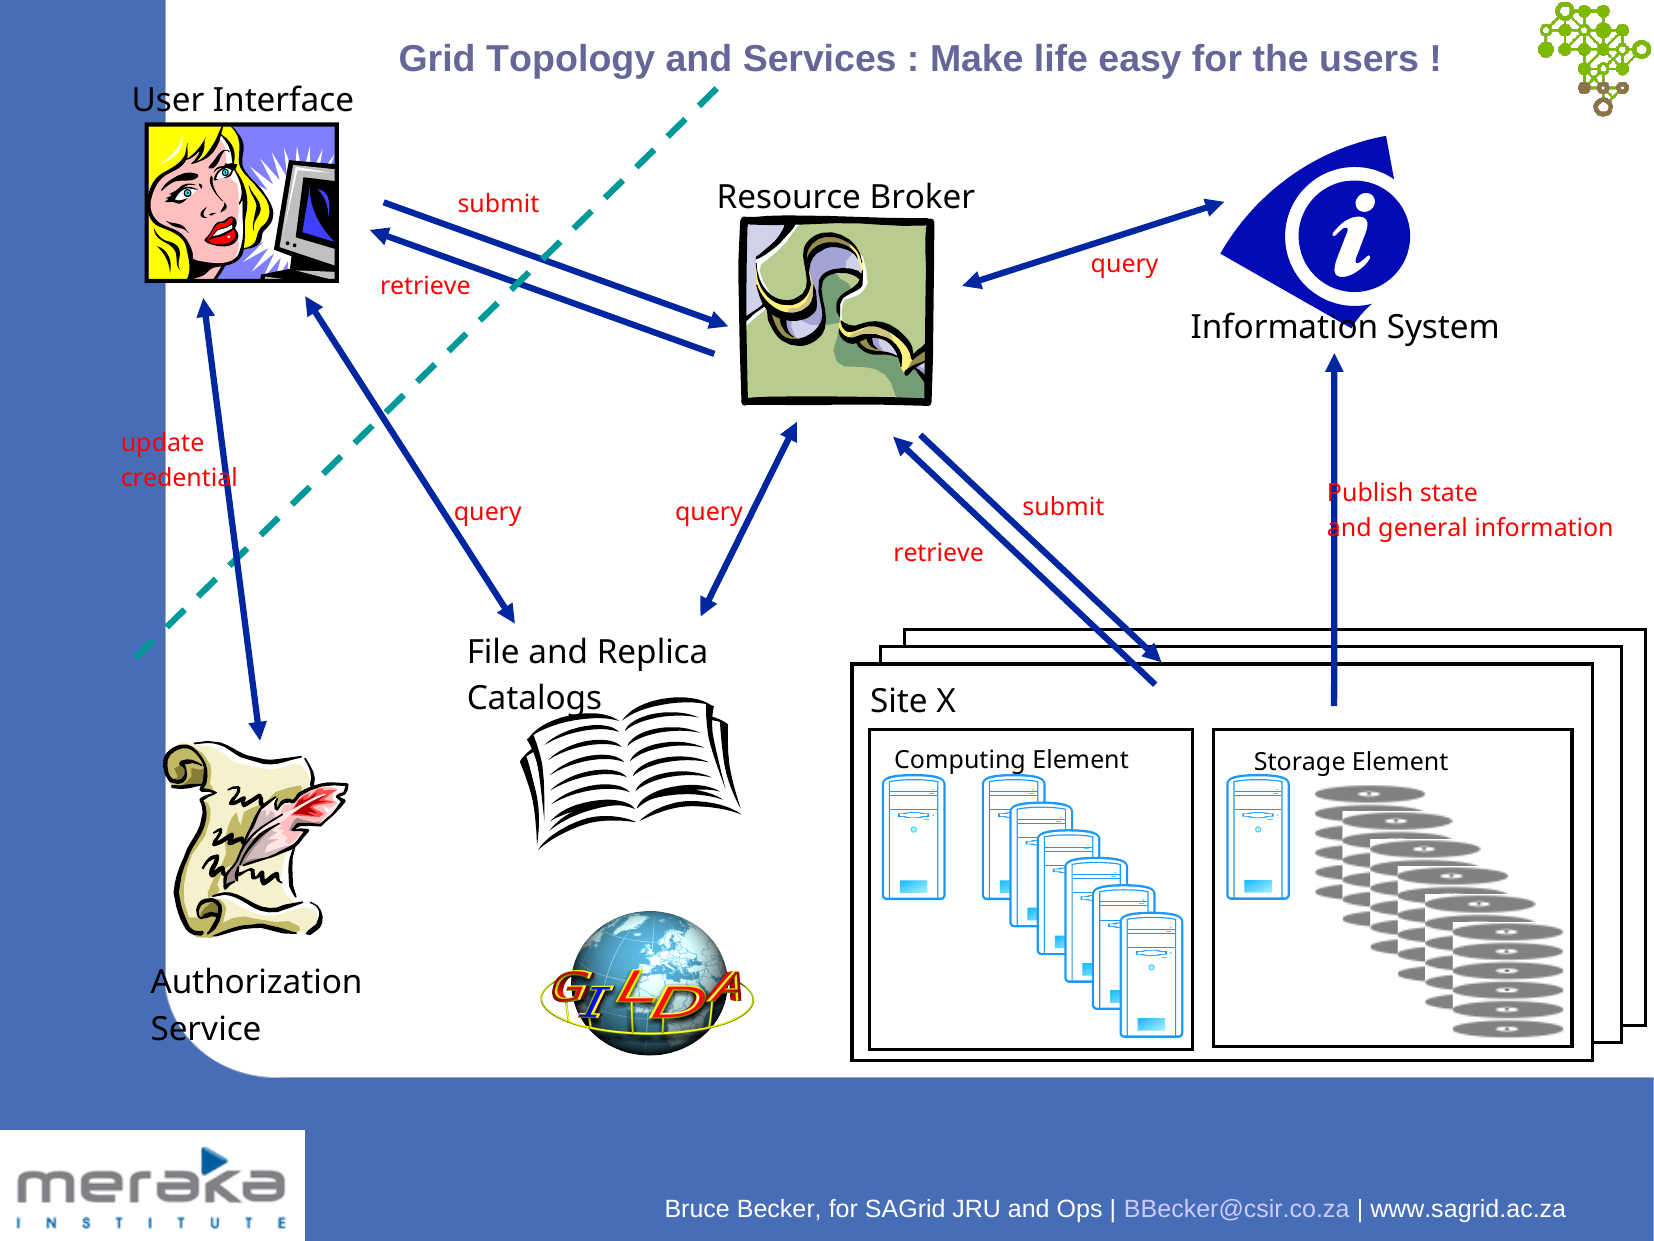

# Grid Topology and Services : Make life easy for the users !
User Interface
Resource Broker
submit
query
retrieve
Information System
update
credential
Publish state
and general information
submit
query
query
retrieve
File and Replica
Catalogs
Site X
Computing Element
Storage Element
Authorization
Service
35